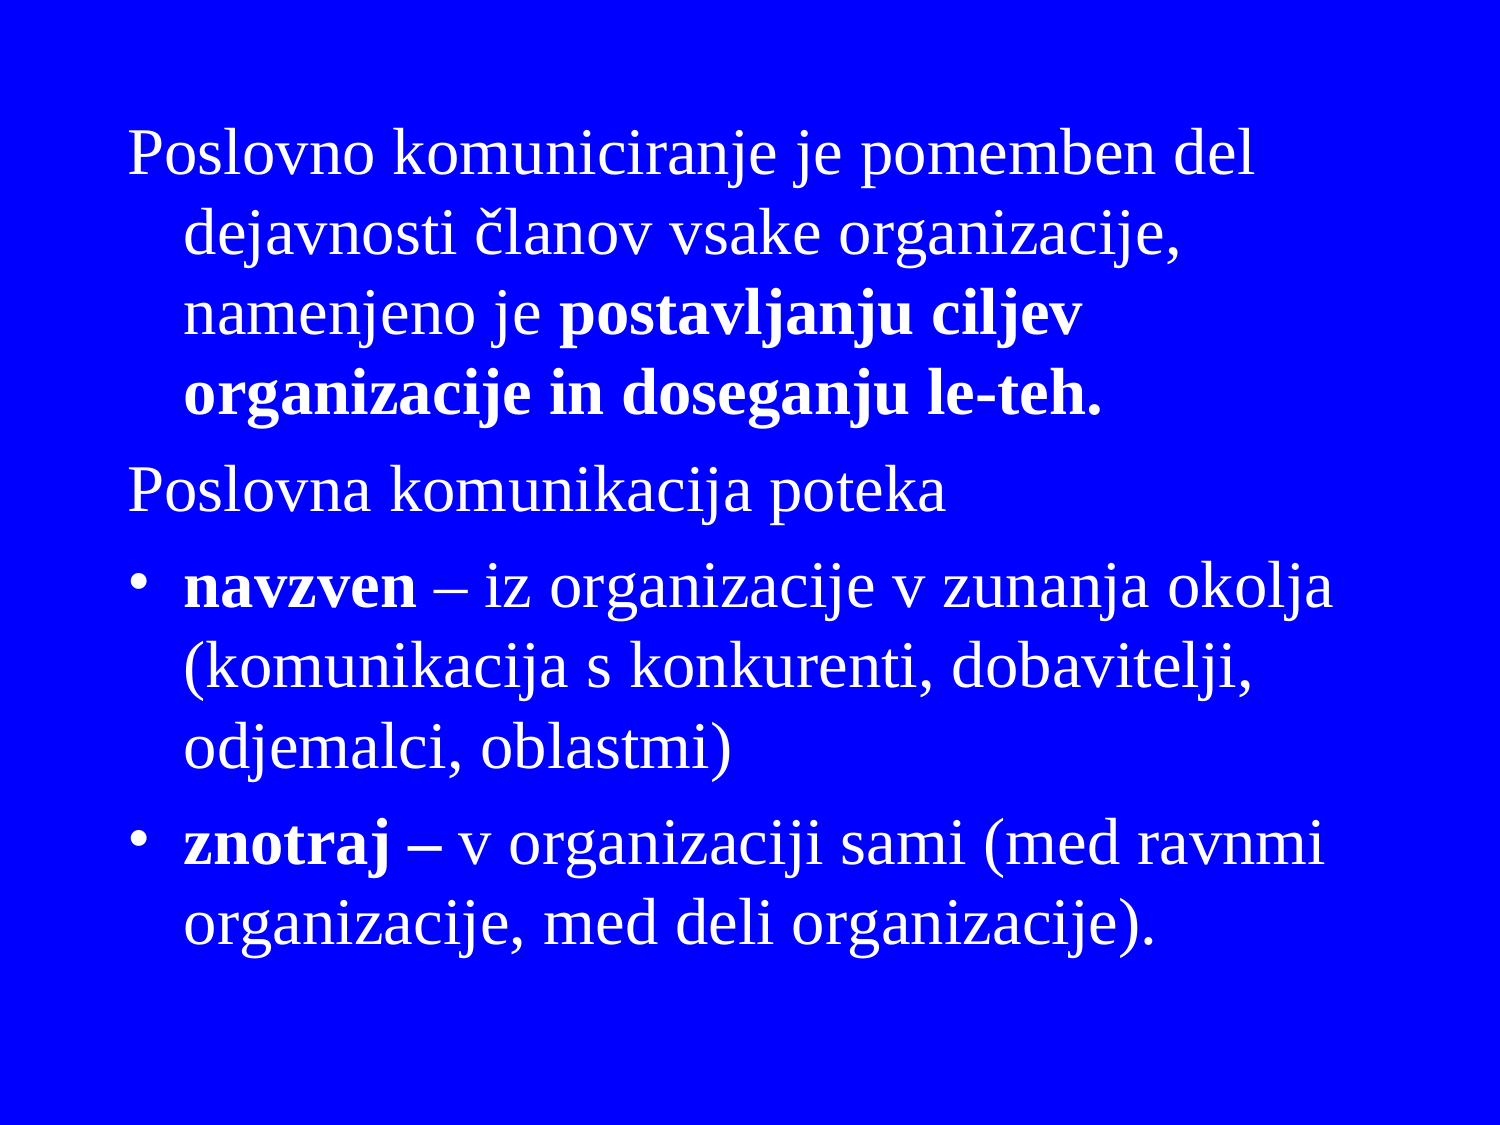

# Poslovno komuniciranje je pomemben del dejavnosti članov vsake organizacije, namenjeno je postavljanju ciljev organizacije in doseganju le-teh.
Poslovna komunikacija poteka
navzven – iz organizacije v zunanja okolja (komunikacija s konkurenti, dobavitelji, odjemalci, oblastmi)
znotraj – v organizaciji sami (med ravnmi organizacije, med deli organizacije).